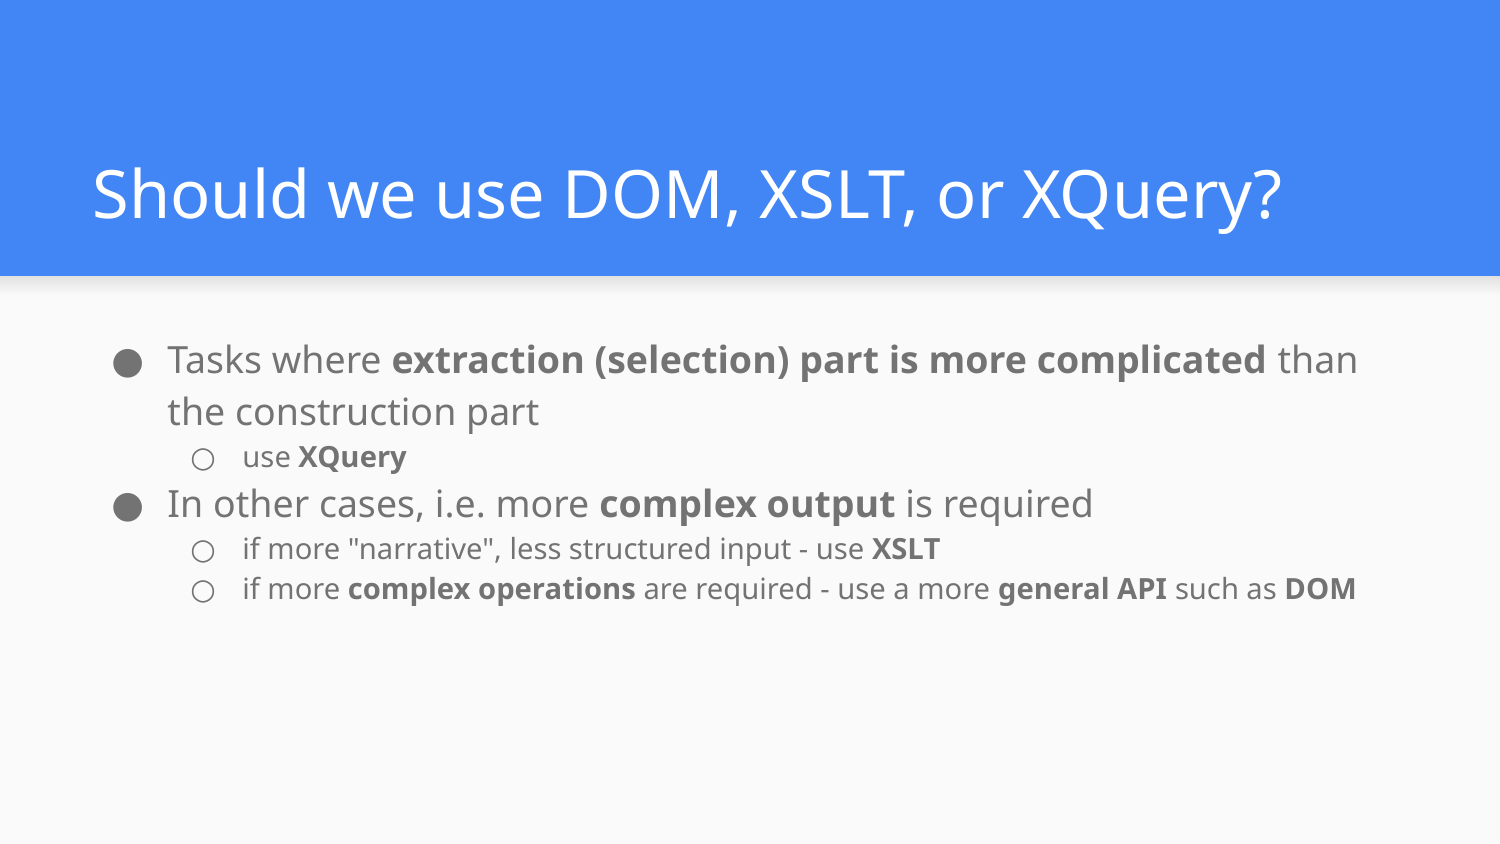

# Should we use DOM, XSLT, or XQuery?
Tasks where extraction (selection) part is more complicated than the construction part
use XQuery
In other cases, i.e. more complex output is required
if more "narrative", less structured input - use XSLT
if more complex operations are required - use a more general API such as DOM